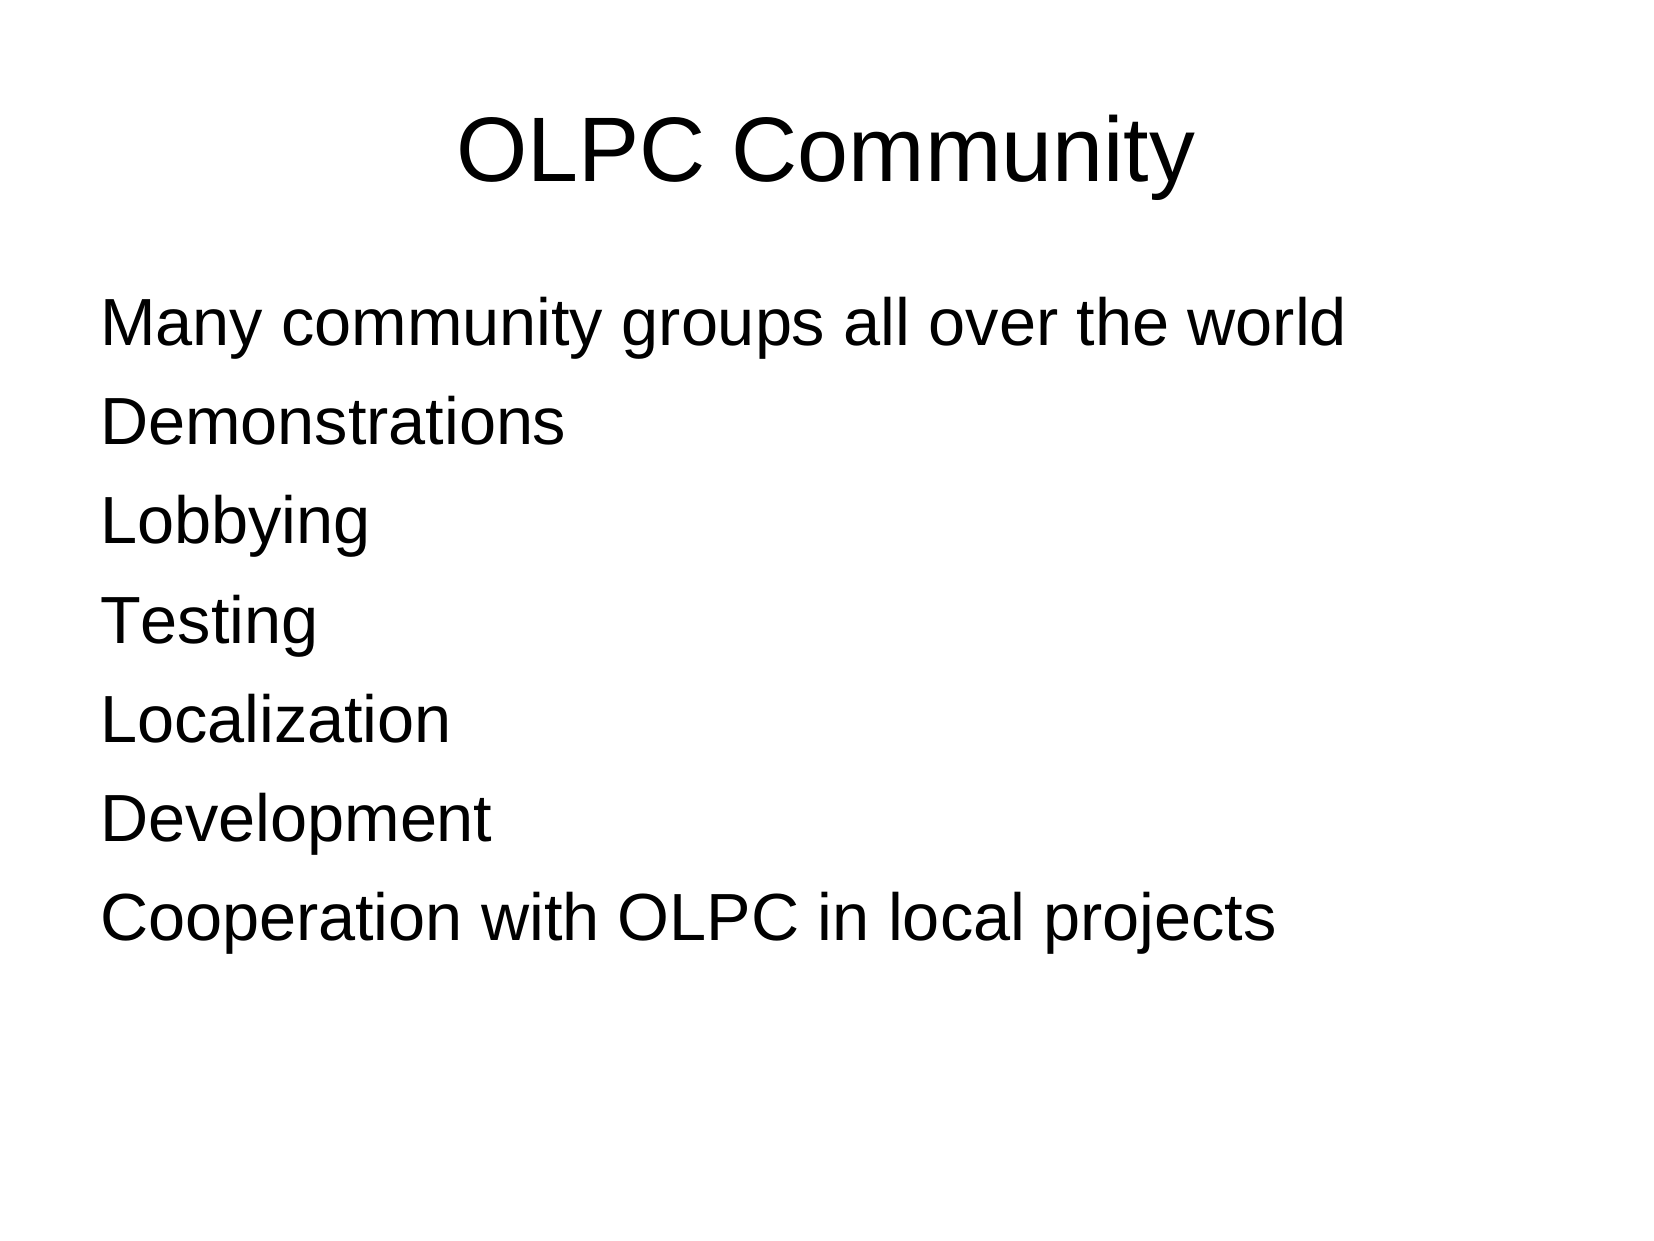

# OLPC Community
Many community groups all over the world
Demonstrations
Lobbying
Testing
Localization
Development
Cooperation with OLPC in local projects